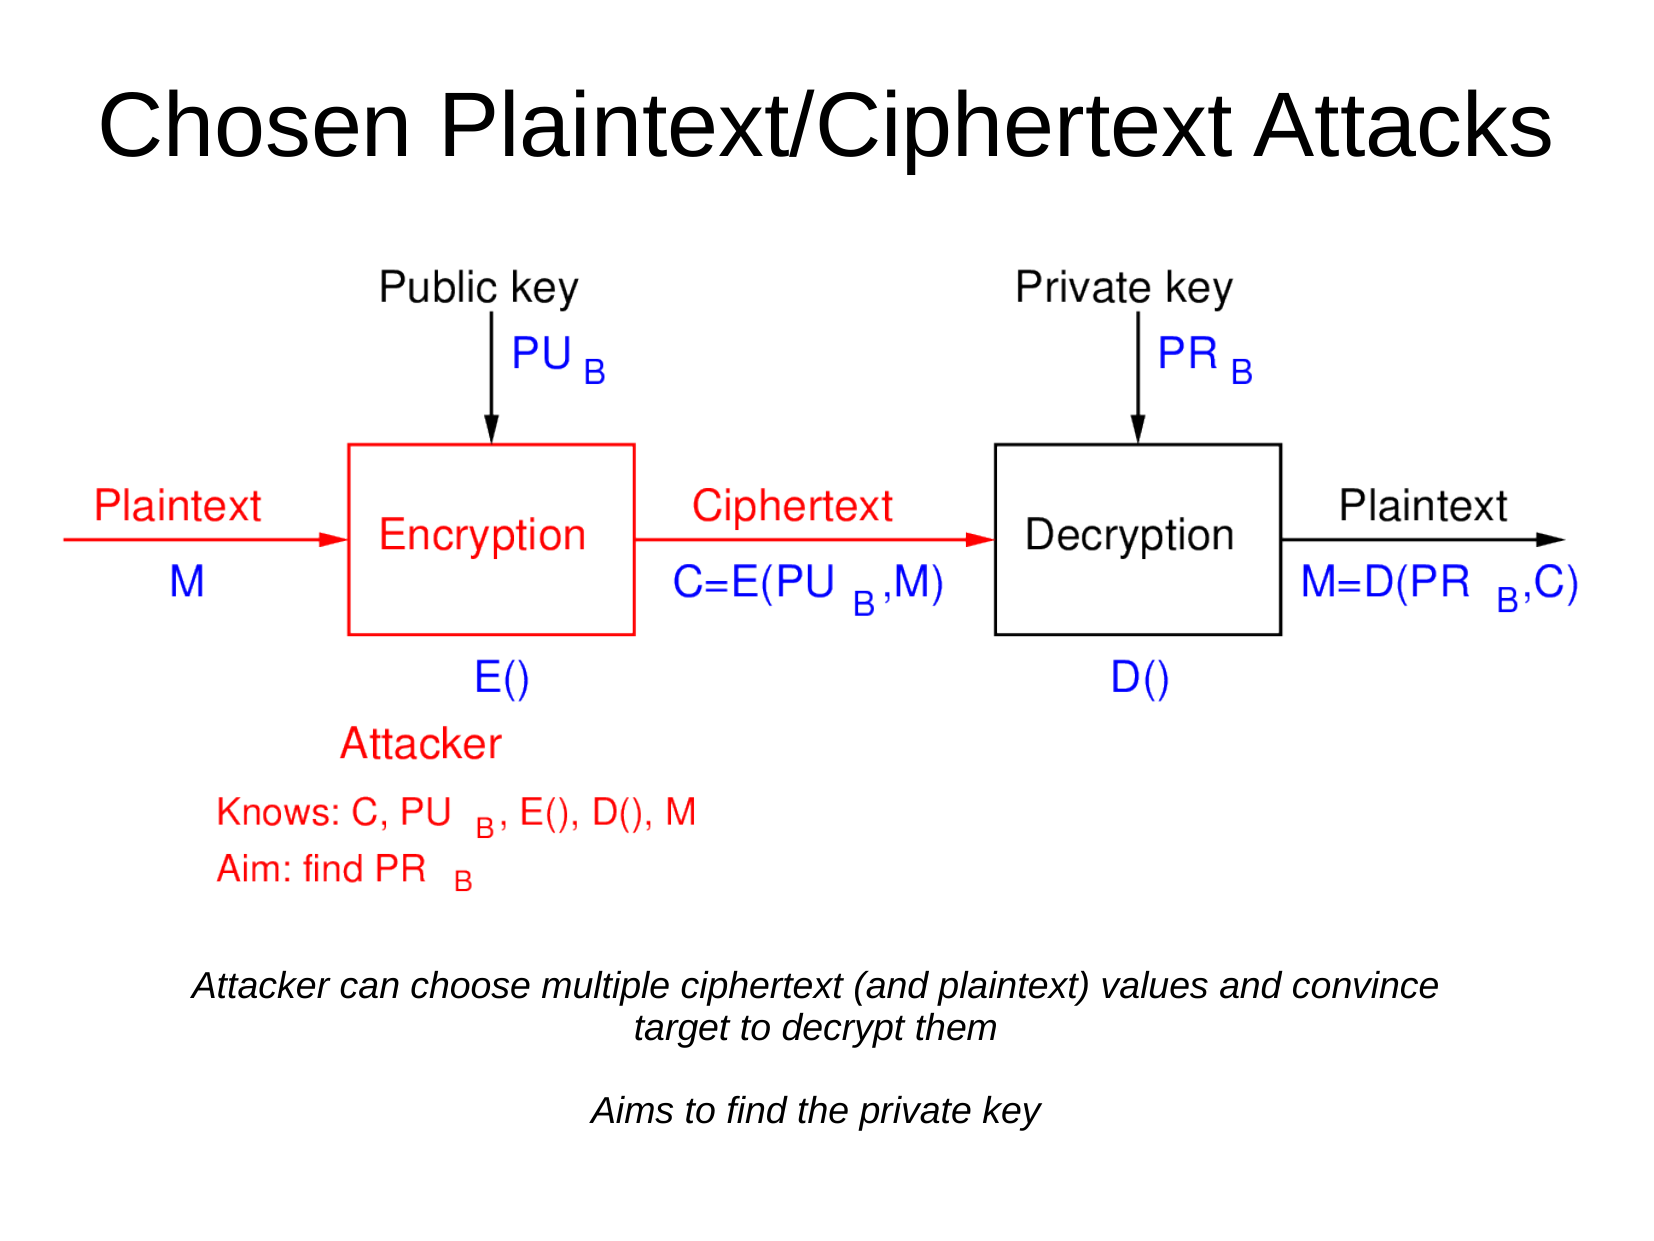

# Chosen Plaintext/Ciphertext Attacks
Attacker can choose multiple ciphertext (and plaintext) values and convince target to decrypt them
Aims to find the private key